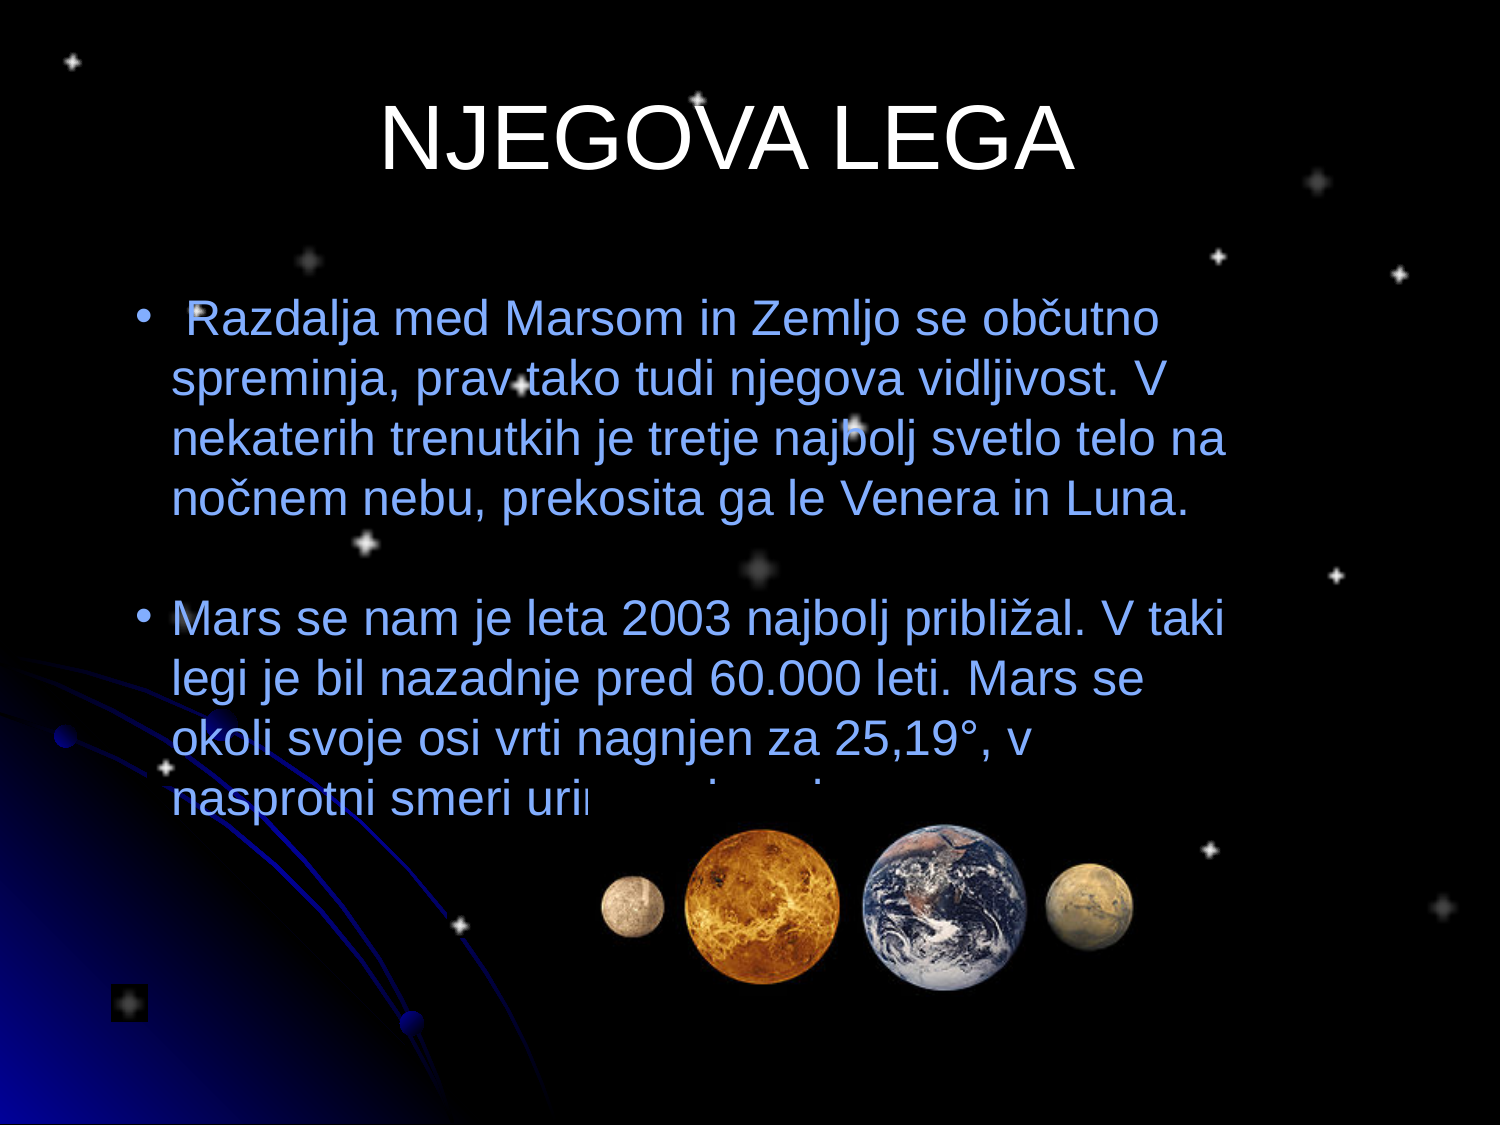

# NJEGOVA LEGA
 Razdalja med Marsom in Zemljo se občutno spreminja, prav tako tudi njegova vidljivost. V nekaterih trenutkih je tretje najbolj svetlo telo na nočnem nebu, prekosita ga le Venera in Luna.
Mars se nam je leta 2003 najbolj približal. V taki legi je bil nazadnje pred 60.000 leti. Mars se okoli svoje osi vrti nagnjen za 25,19°, v nasprotni smeri urinega kazalca.